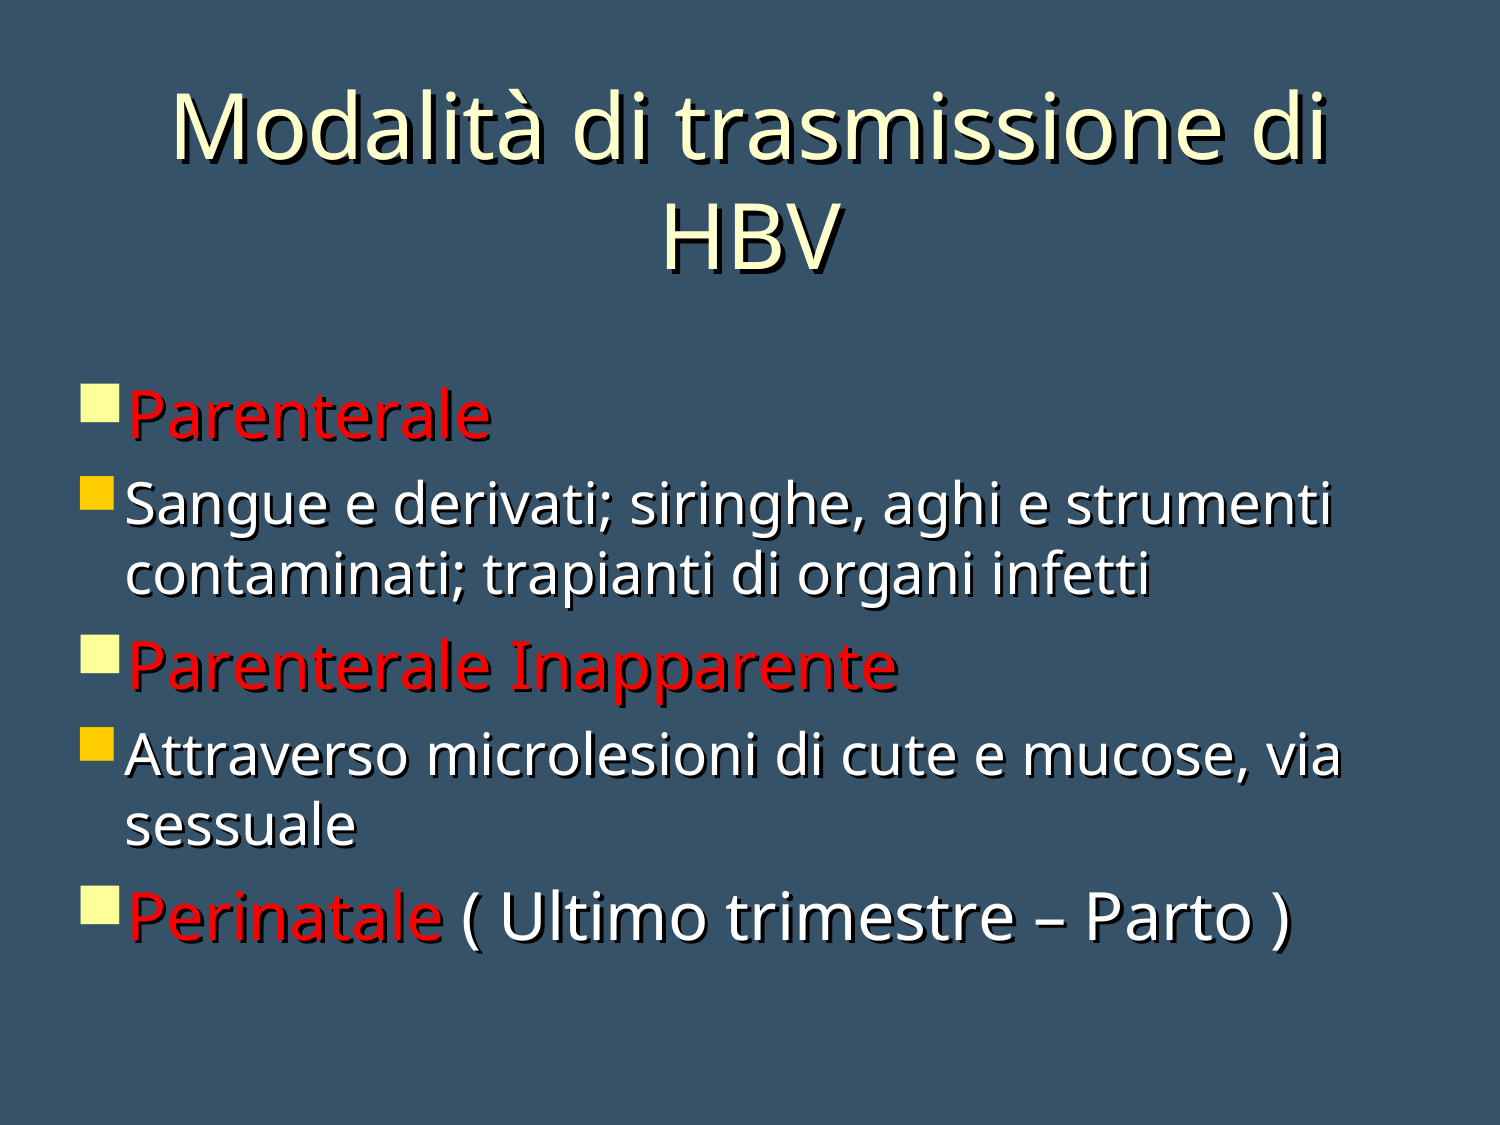

Modalità di trasmissione di HBV
Parenterale
Sangue e derivati; siringhe, aghi e strumenti contaminati; trapianti di organi infetti
Parenterale Inapparente
Attraverso microlesioni di cute e mucose, via sessuale
Perinatale ( Ultimo trimestre – Parto )